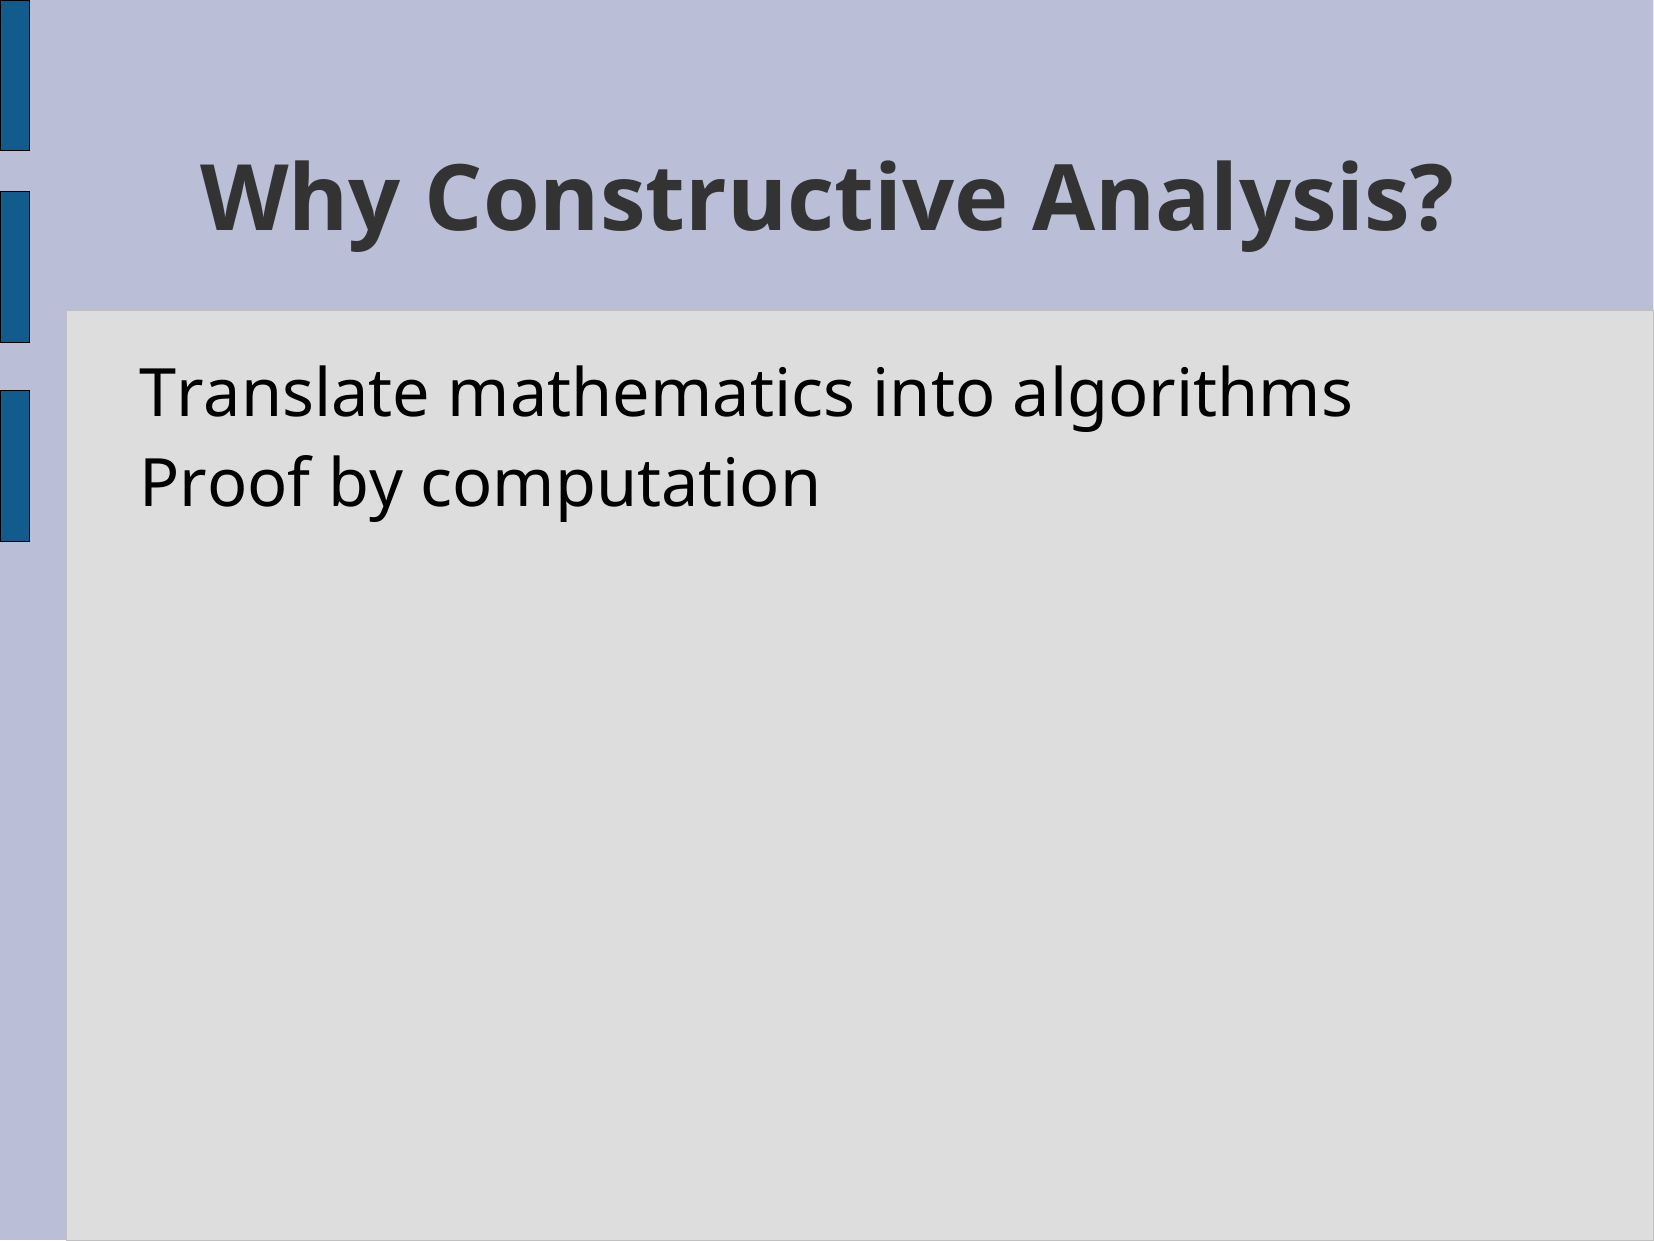

# Why Constructive Analysis?
Translate mathematics into algorithms
Proof by computation